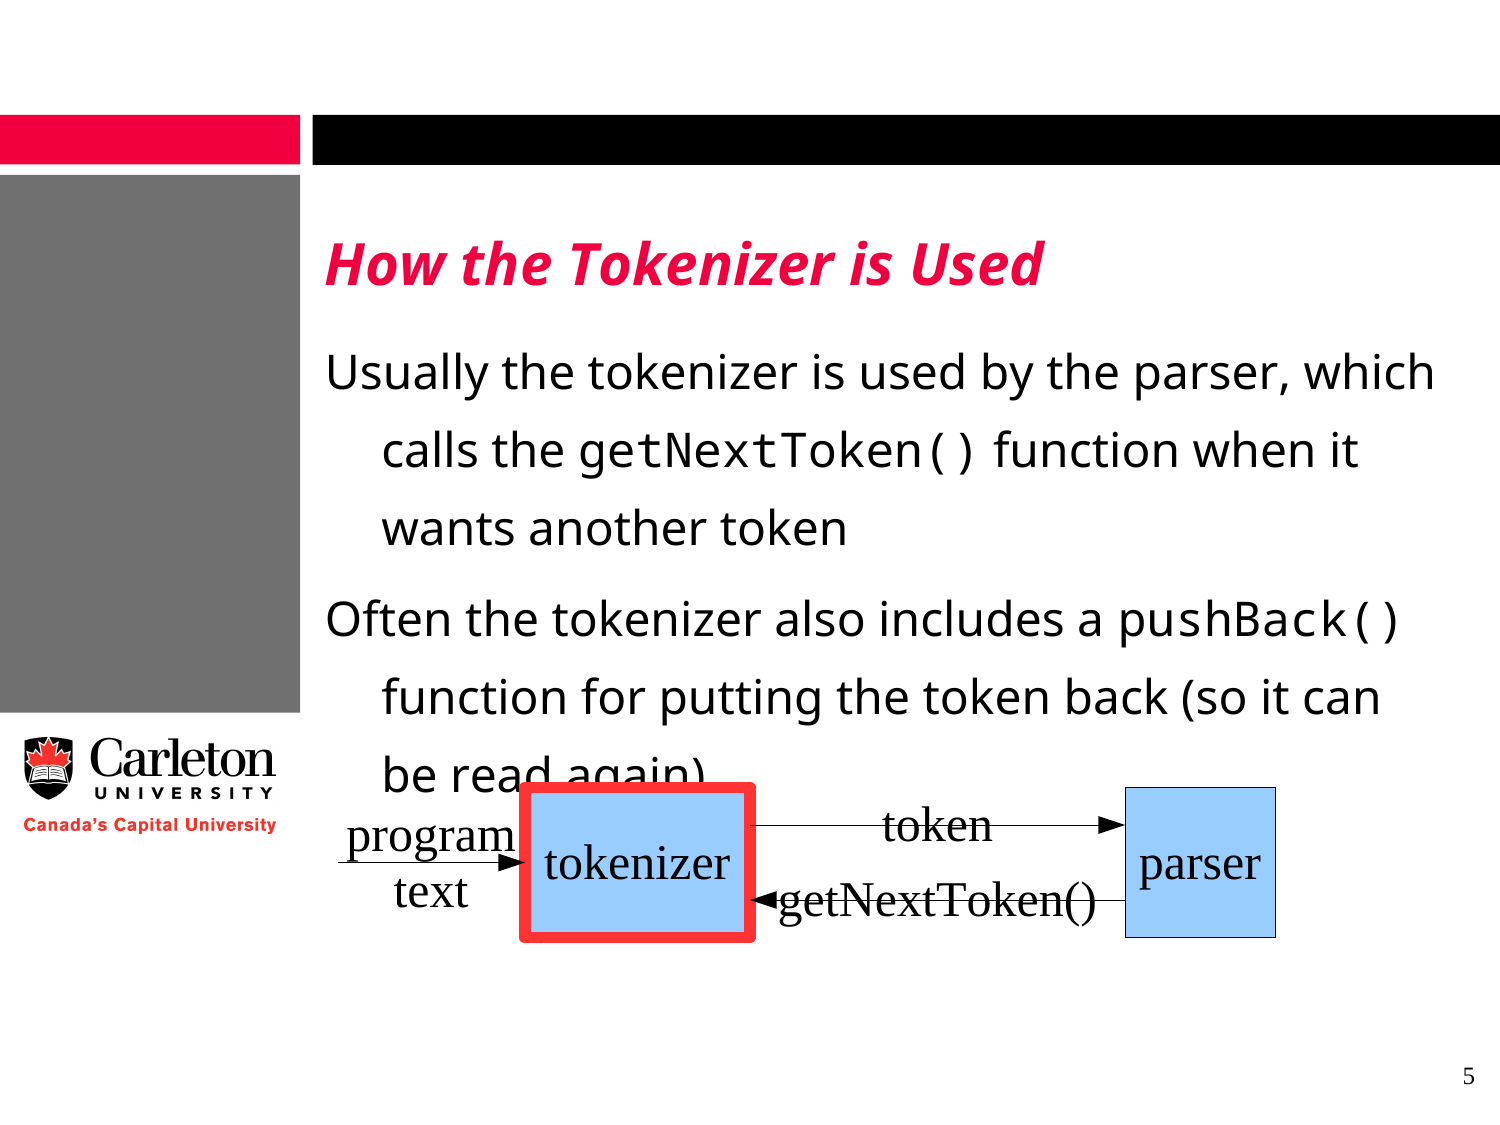

# How the Tokenizer is Used
Usually the tokenizer is used by the parser, which calls the getNextToken() function when it wants another token
Often the tokenizer also includes a pushBack() function for putting the token back (so it can be read again)
tokenizer
parser
token
program
text
getNextToken()
5